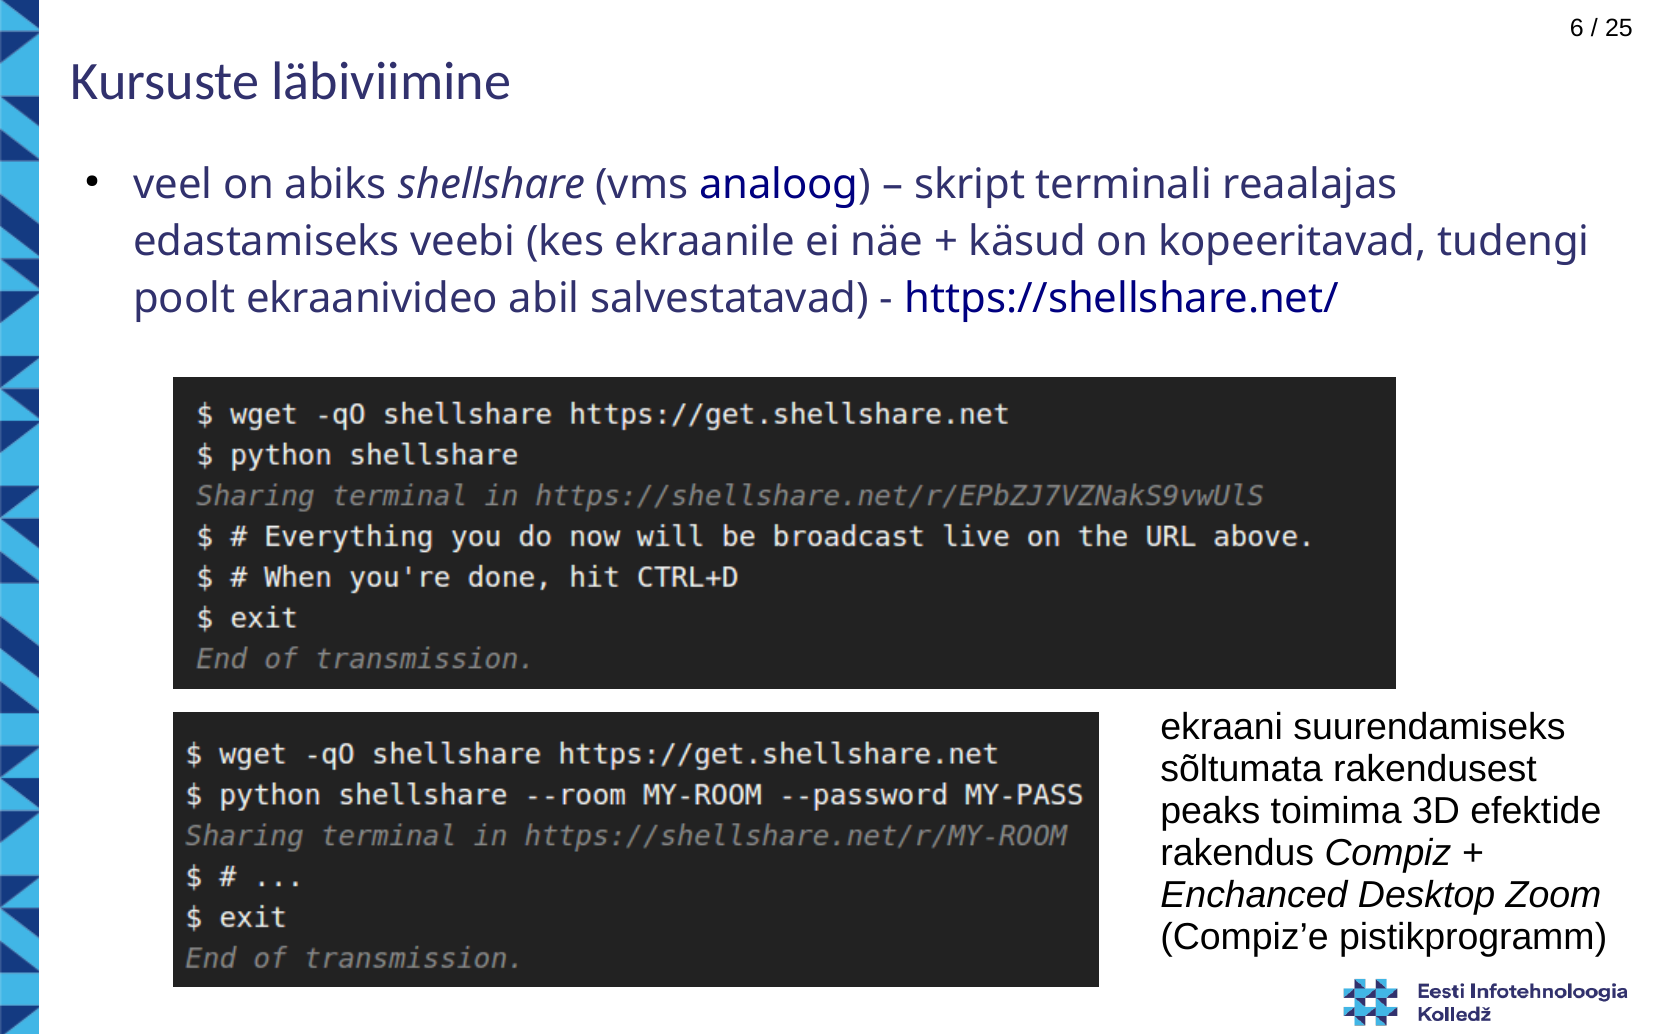

# Kursuste läbiviimine
veel on abiks shellshare (vms analoog) – skript terminali reaalajas edastamiseks veebi (kes ekraanile ei näe + käsud on kopeeritavad, tudengi poolt ekraanivideo abil salvestatavad) - https://shellshare.net/
ekraani suurendamiseks sõltumata rakendusest peaks toimima 3D efektide rakendus Compiz + Enchanced Desktop Zoom (Compiz’e pistikprogramm)